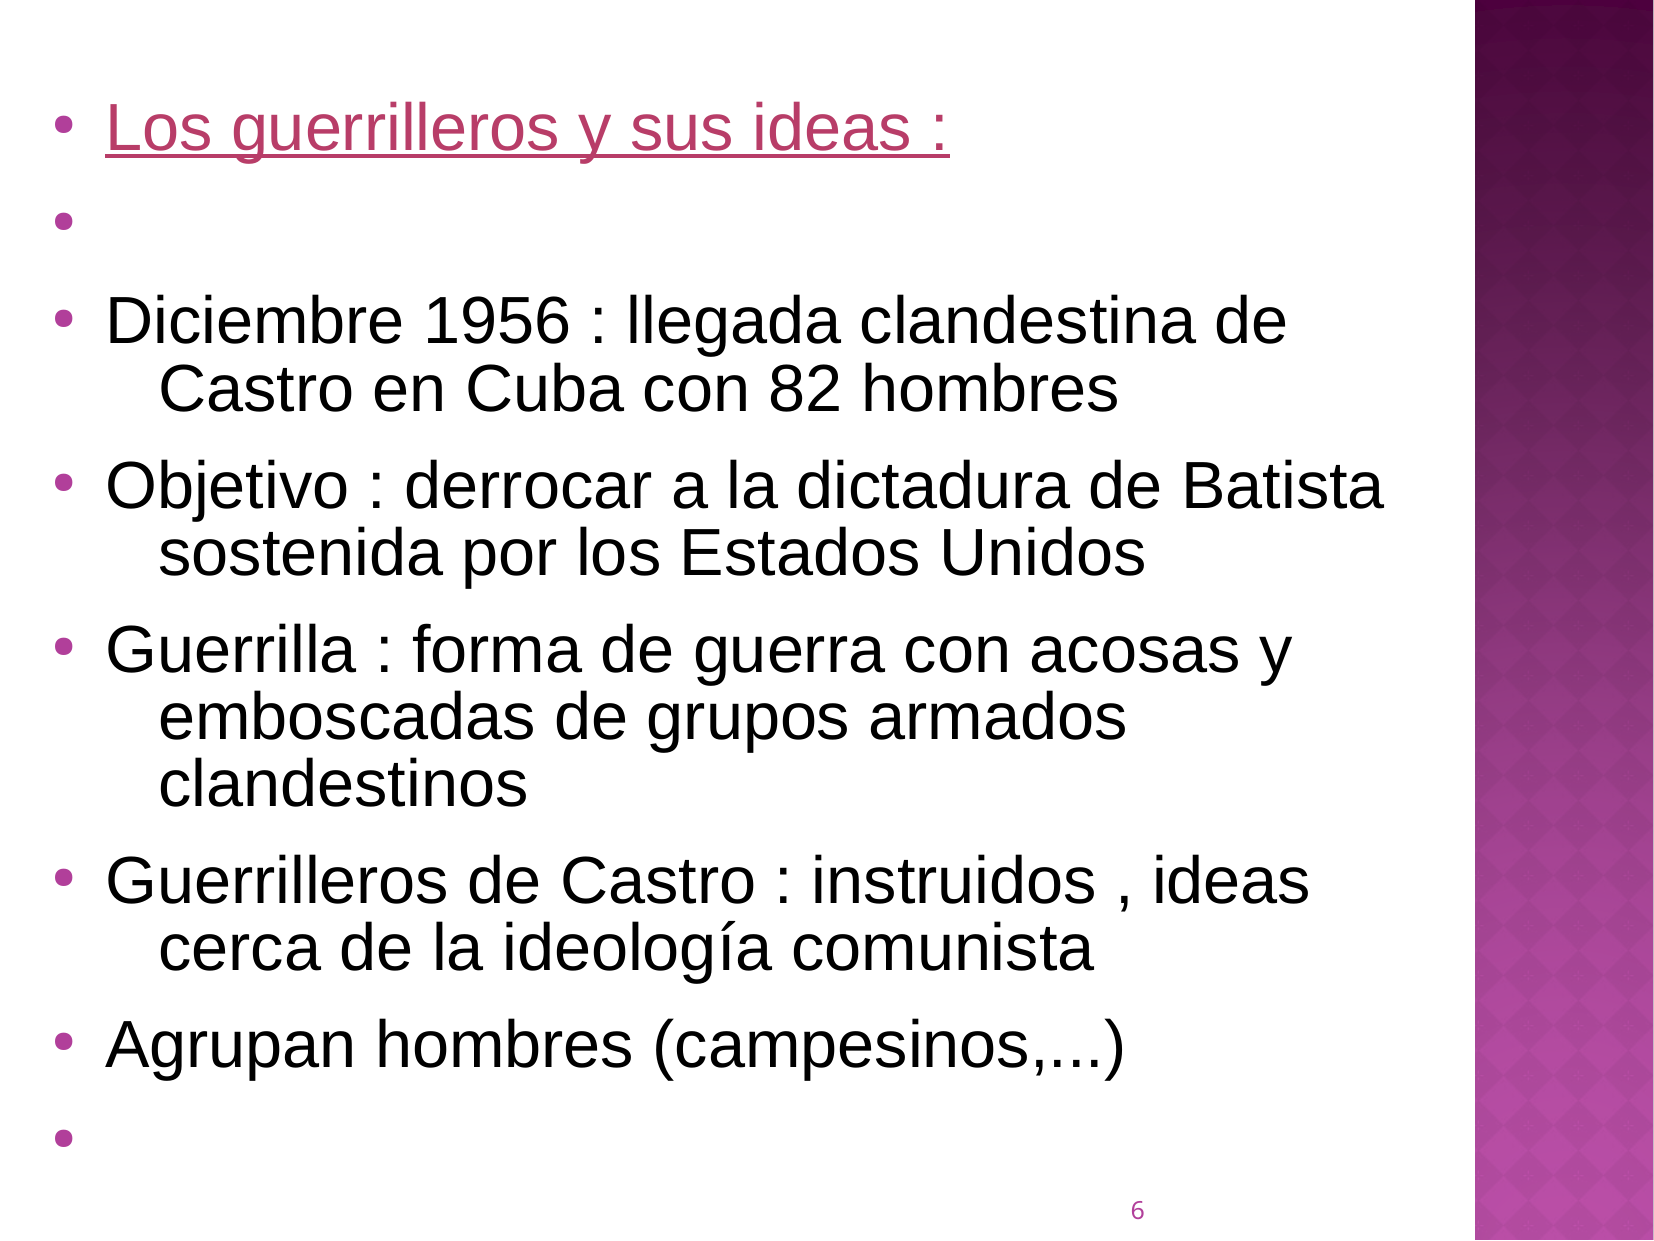

# Los guerrilleros y sus ideas :
Diciembre 1956 : llegada clandestina de Castro en Cuba con 82 hombres
Objetivo : derrocar a la dictadura de Batista sostenida por los Estados Unidos
Guerrilla : forma de guerra con acosas y emboscadas de grupos armados clandestinos
Guerrilleros de Castro : instruidos , ideas cerca de la ideología comunista
Agrupan hombres (campesinos,...)